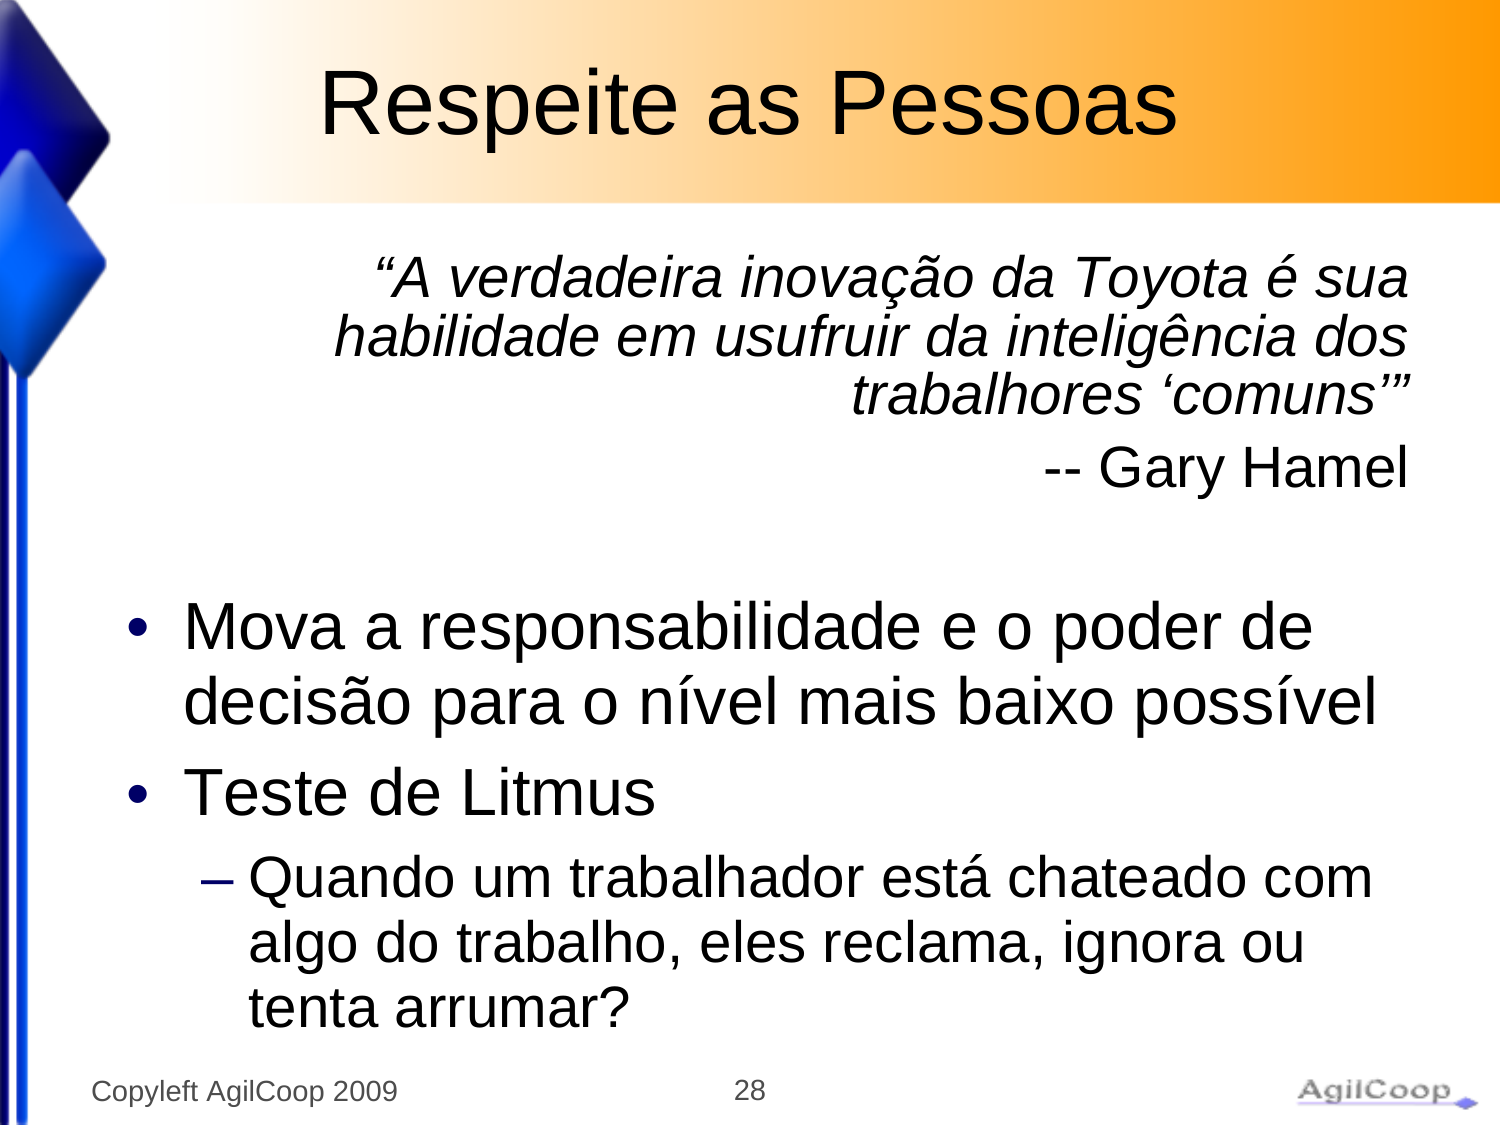

# Respeite as Pessoas
“A verdadeira inovação da Toyota é sua habilidade em usufruir da inteligência dos trabalhores ‘comuns’”
-- Gary Hamel
Mova a responsabilidade e o poder de decisão para o nível mais baixo possível
Teste de Litmus
Quando um trabalhador está chateado com algo do trabalho, eles reclama, ignora ou tenta arrumar?
Copyleft AgilCoop 2009
28